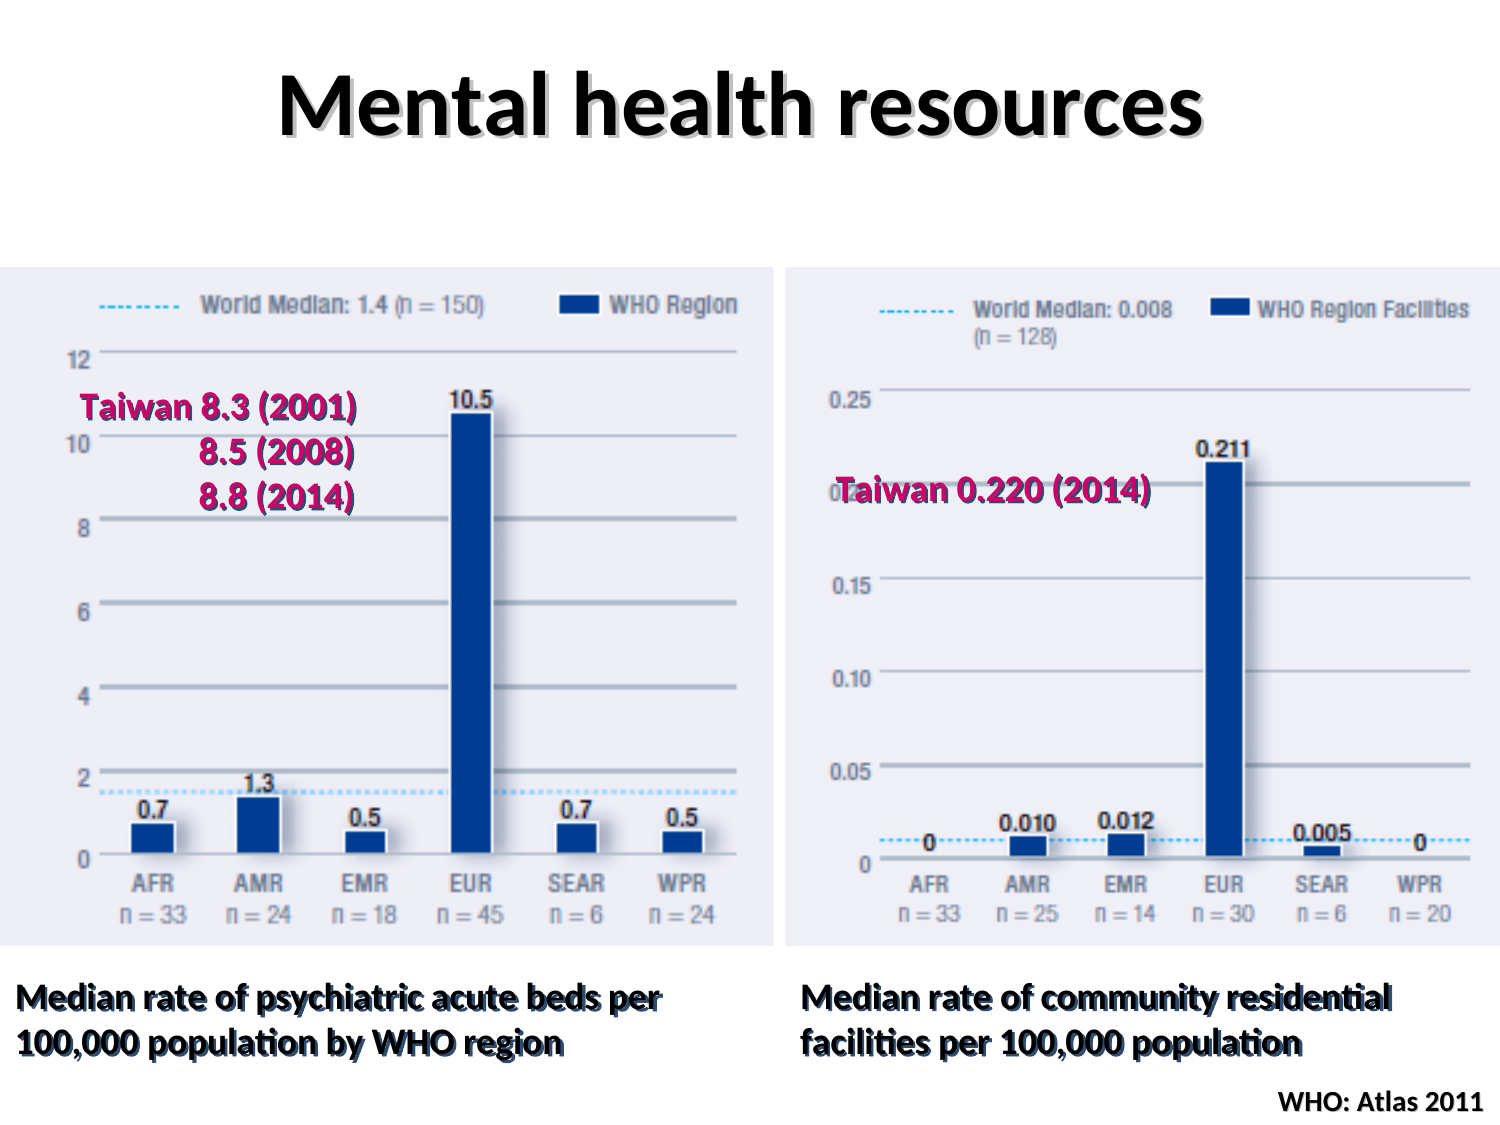

# Mental health resources
Taiwan 8.3 (2001)
 8.5 (2008)
 8.8 (2014)
Taiwan 0.220 (2014)
Median rate of psychiatric acute beds per 100,000 population by WHO region
Median rate of community residential facilities per 100,000 population
WHO: Atlas 2011